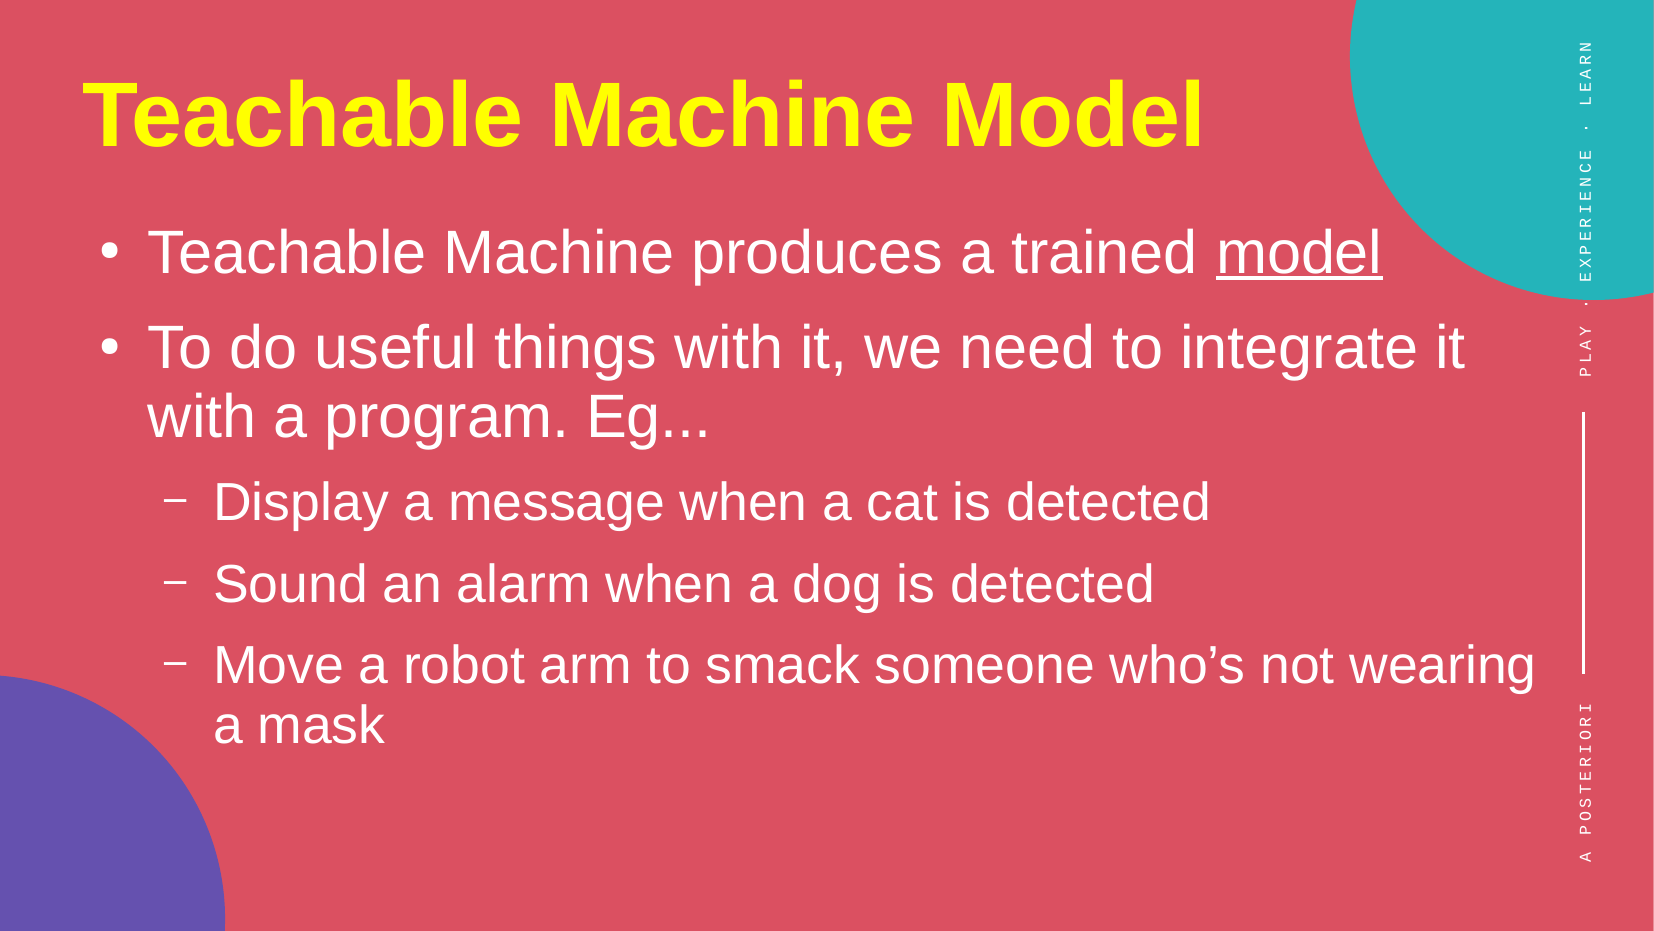

# Teachable Machine Model
Teachable Machine produces a trained model
To do useful things with it, we need to integrate it with a program. Eg...
Display a message when a cat is detected
Sound an alarm when a dog is detected
Move a robot arm to smack someone who’s not wearing a mask